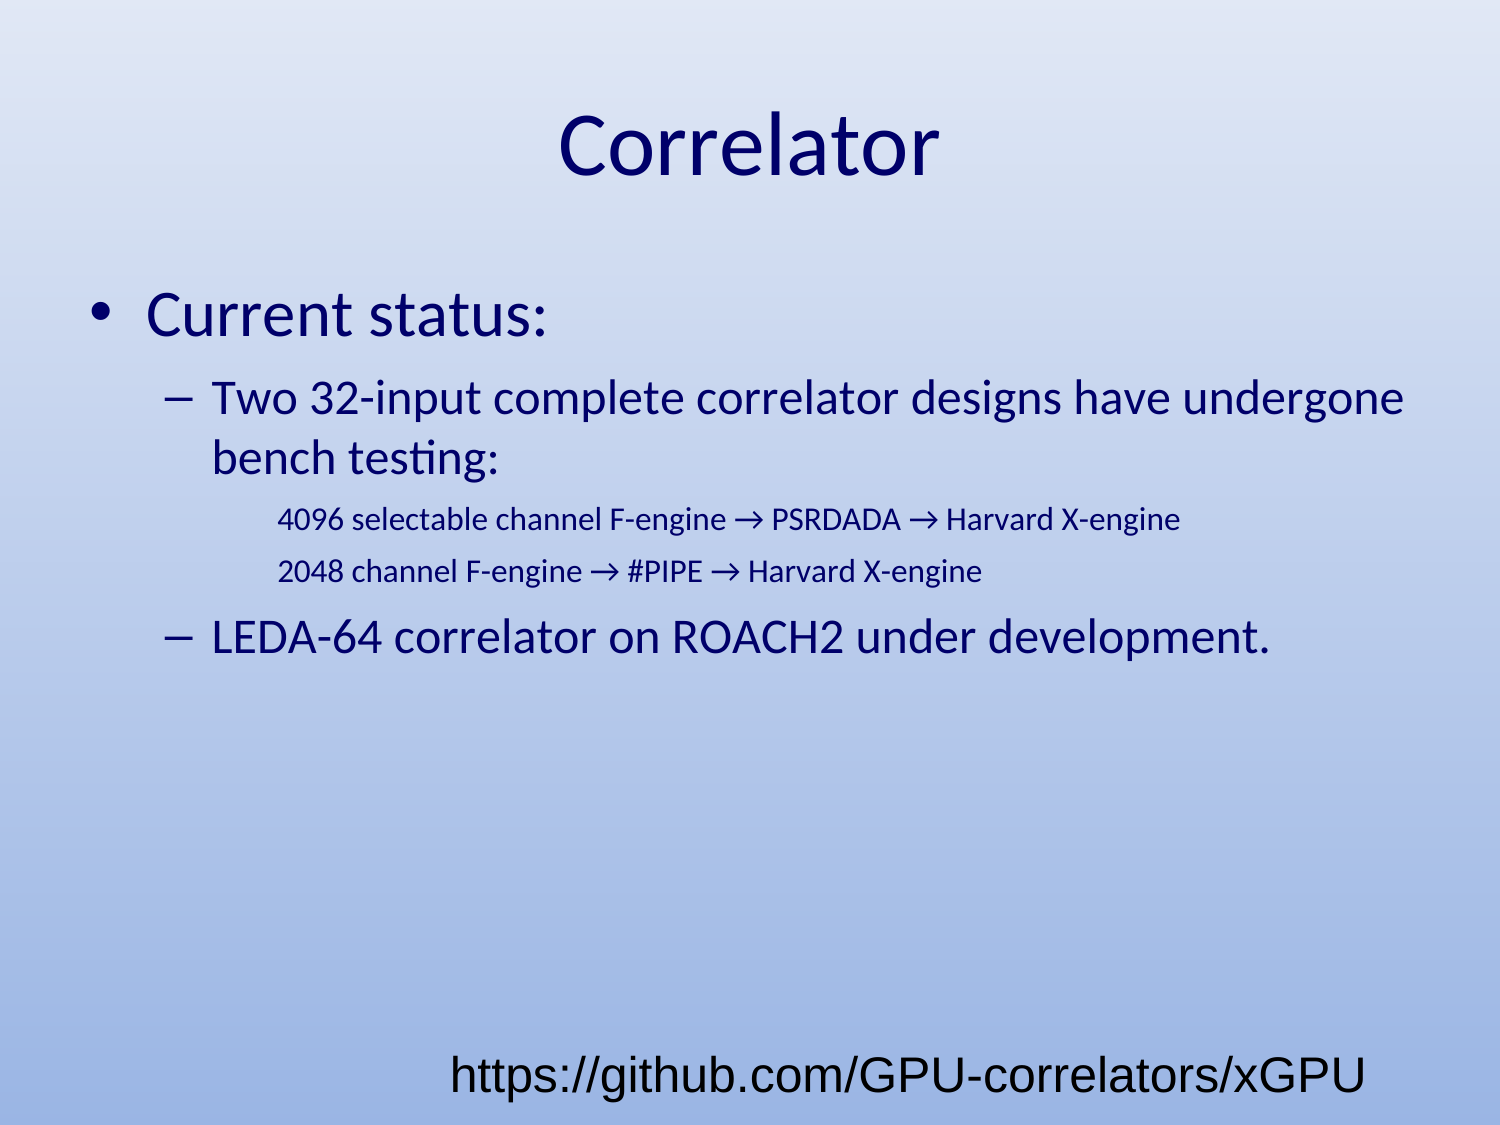

# Correlator
Current status:
Two 32-input complete correlator designs have undergone bench testing:
4096 selectable channel F-engine → PSRDADA → Harvard X-engine
2048 channel F-engine → #PIPE → Harvard X-engine
LEDA-64 correlator on ROACH2 under development.
https://github.com/GPU-correlators/xGPU